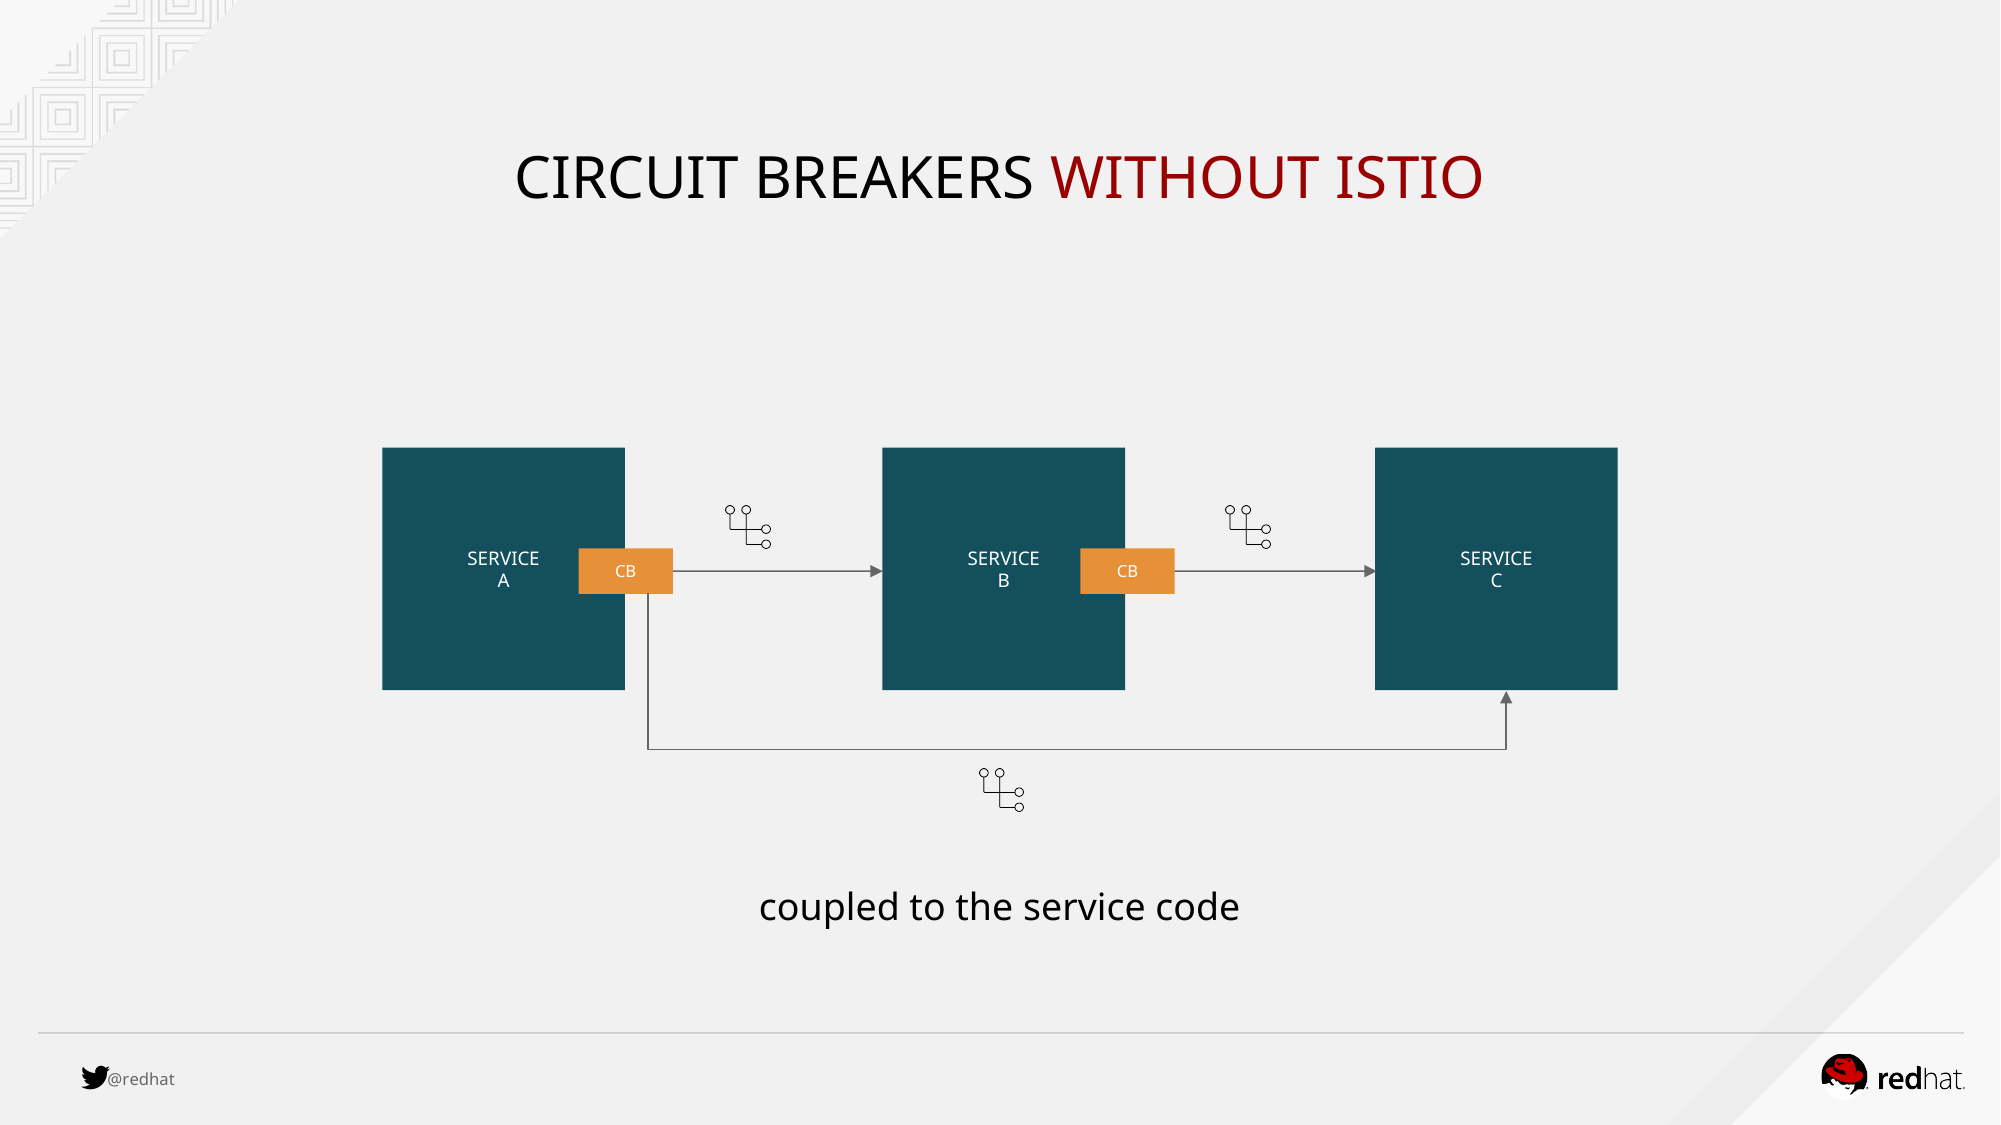

CIRCUIT BREAKERS WITHOUT ISTIO
SERVICE
A
SERVICE
B
SERVICE
C
CB
CB
coupled to the service code